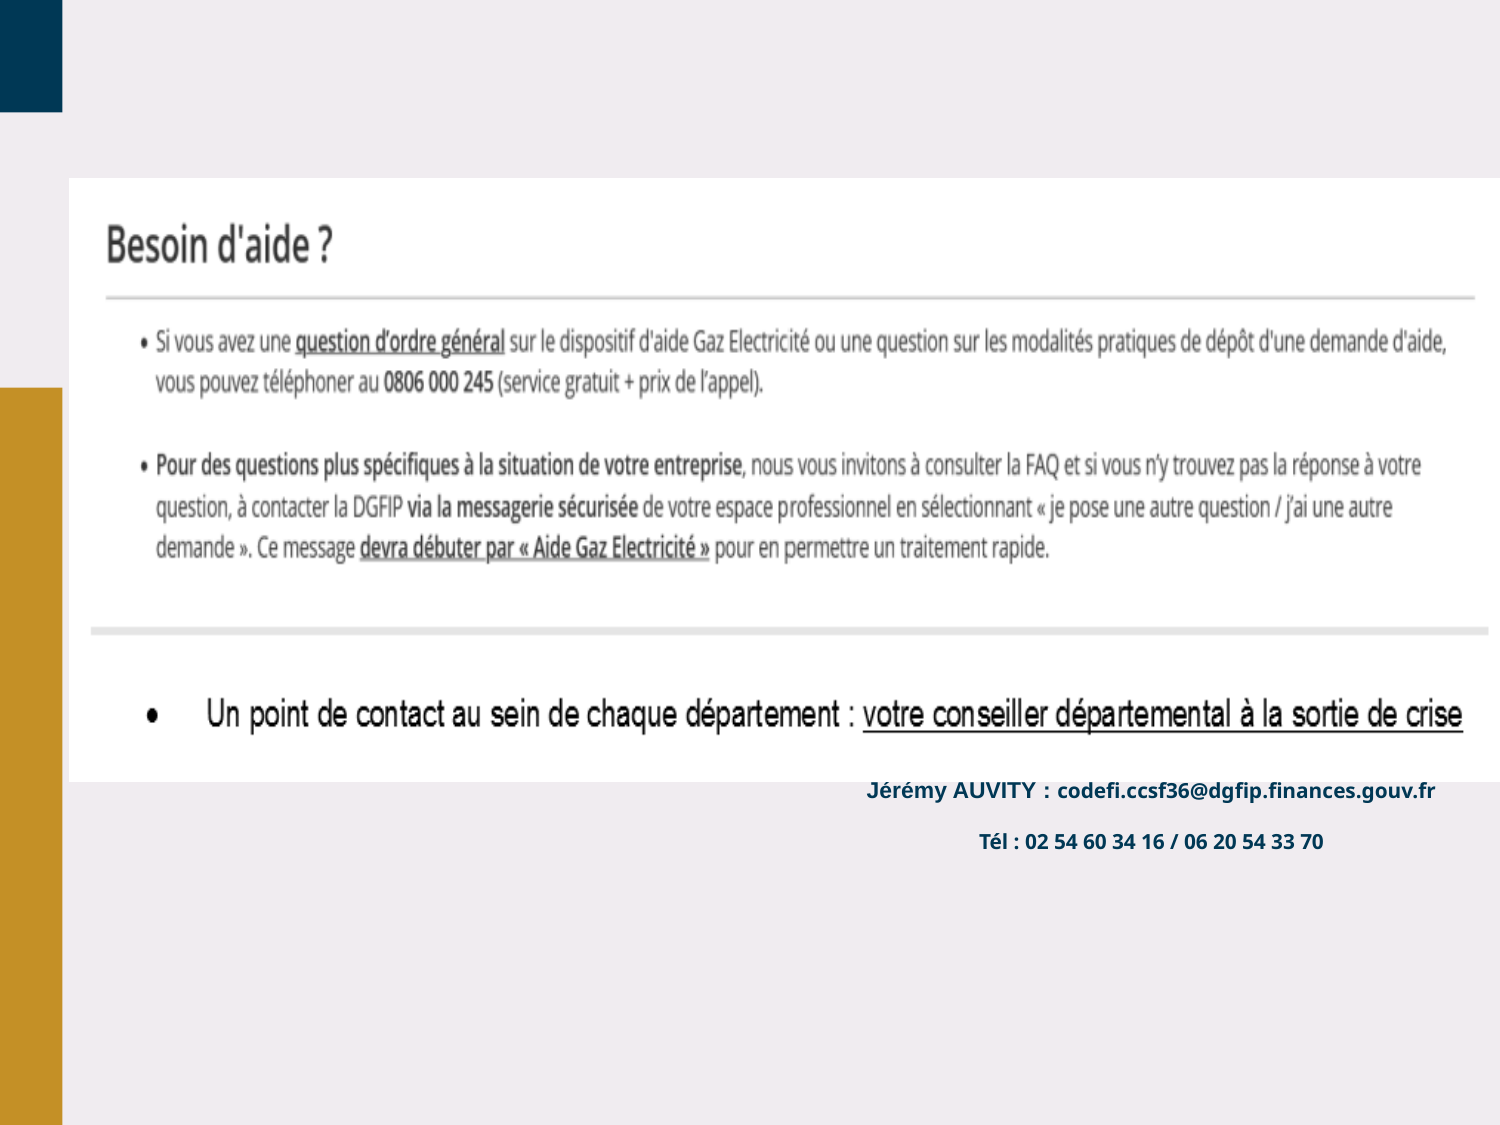

# Jérémy AUVITY : codefi.ccsf36@dgfip.finances.gouv.fr
Tél : 02 54 60 34 16 / 06 20 54 33 70